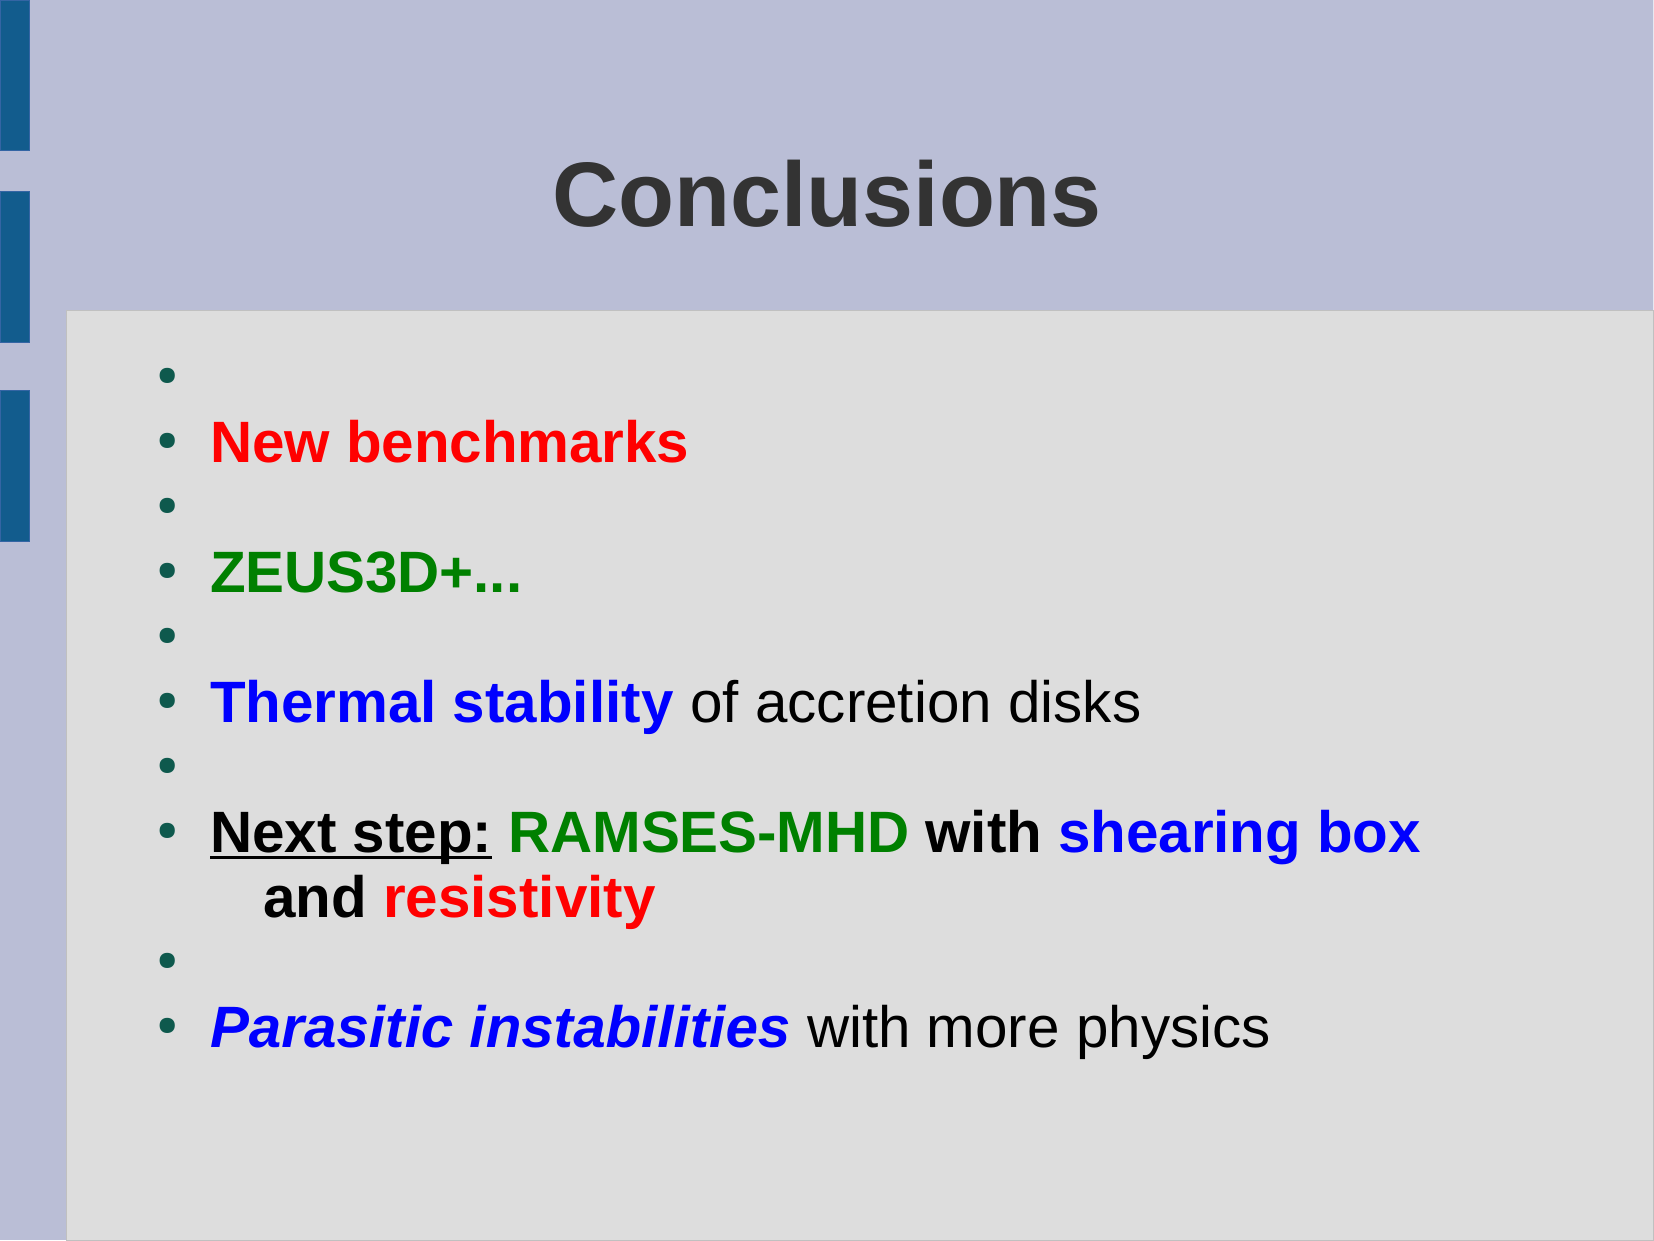

Conclusions
# New benchmarks
ZEUS3D+...
Thermal stability of accretion disks
Next step: RAMSES-MHD with shearing box and resistivity
Parasitic instabilities with more physics